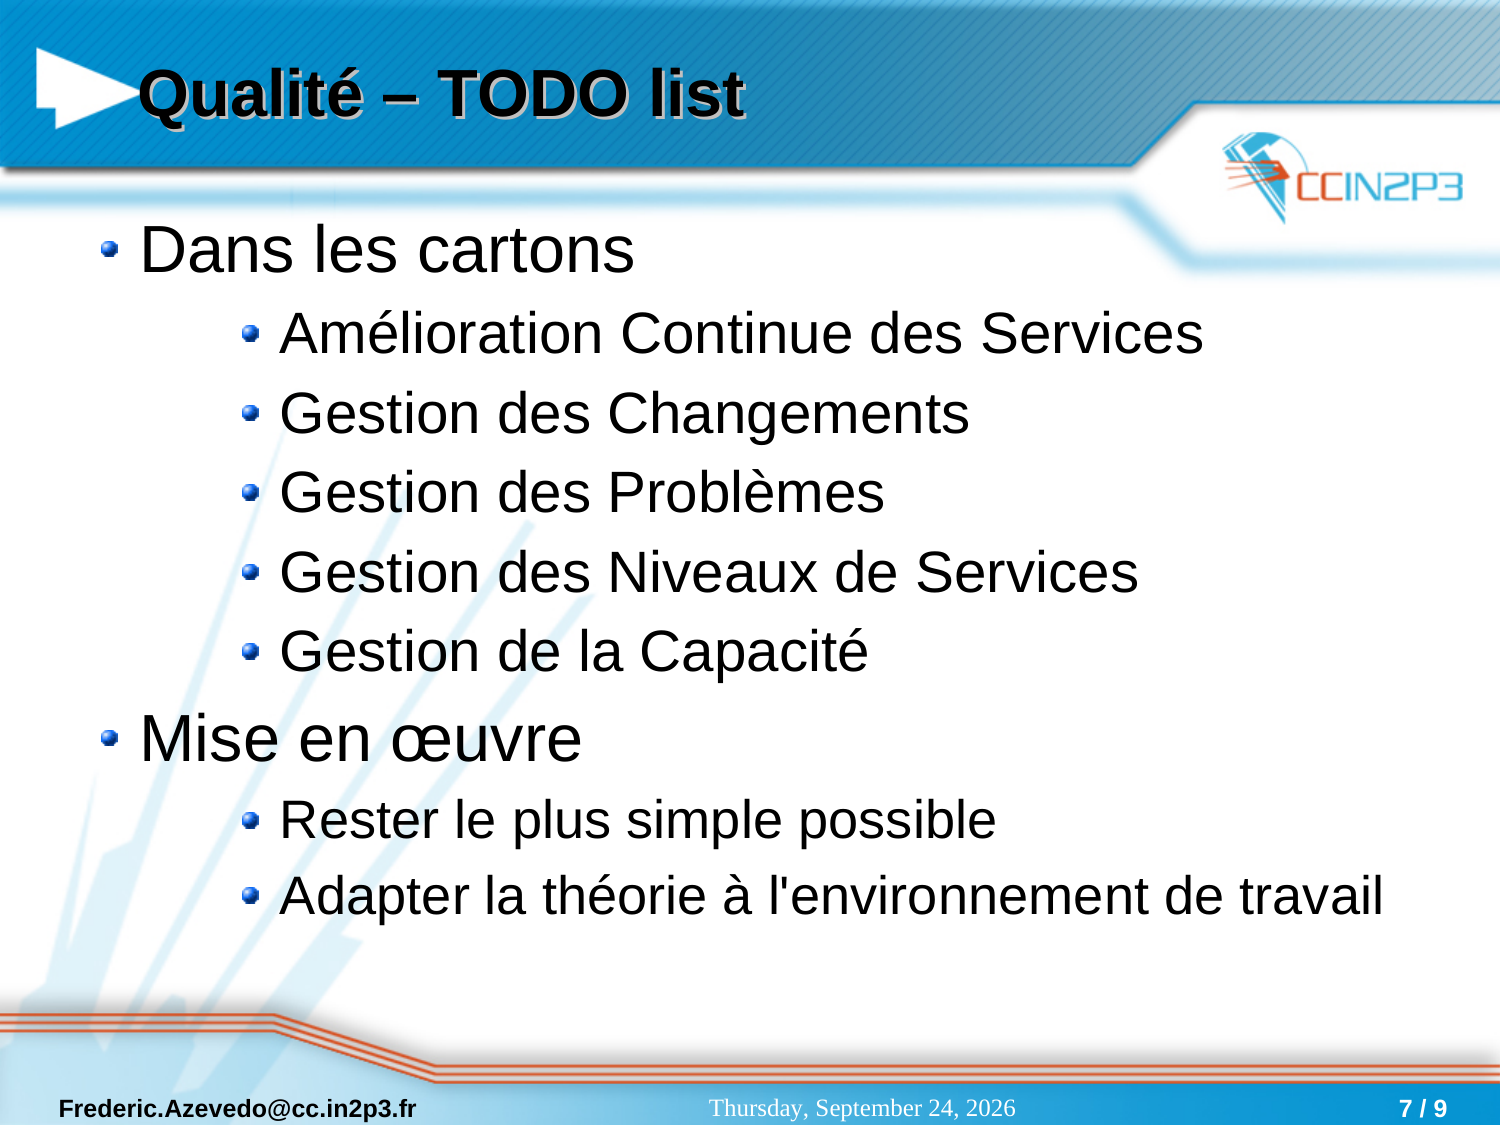

# Qualité – TODO list
Dans les cartons
Amélioration Continue des Services
Gestion des Changements
Gestion des Problèmes
Gestion des Niveaux de Services
Gestion de la Capacité
Mise en œuvre
Rester le plus simple possible
Adapter la théorie à l'environnement de travail
Frederic.Azevedo@cc.in2p3.fr
7